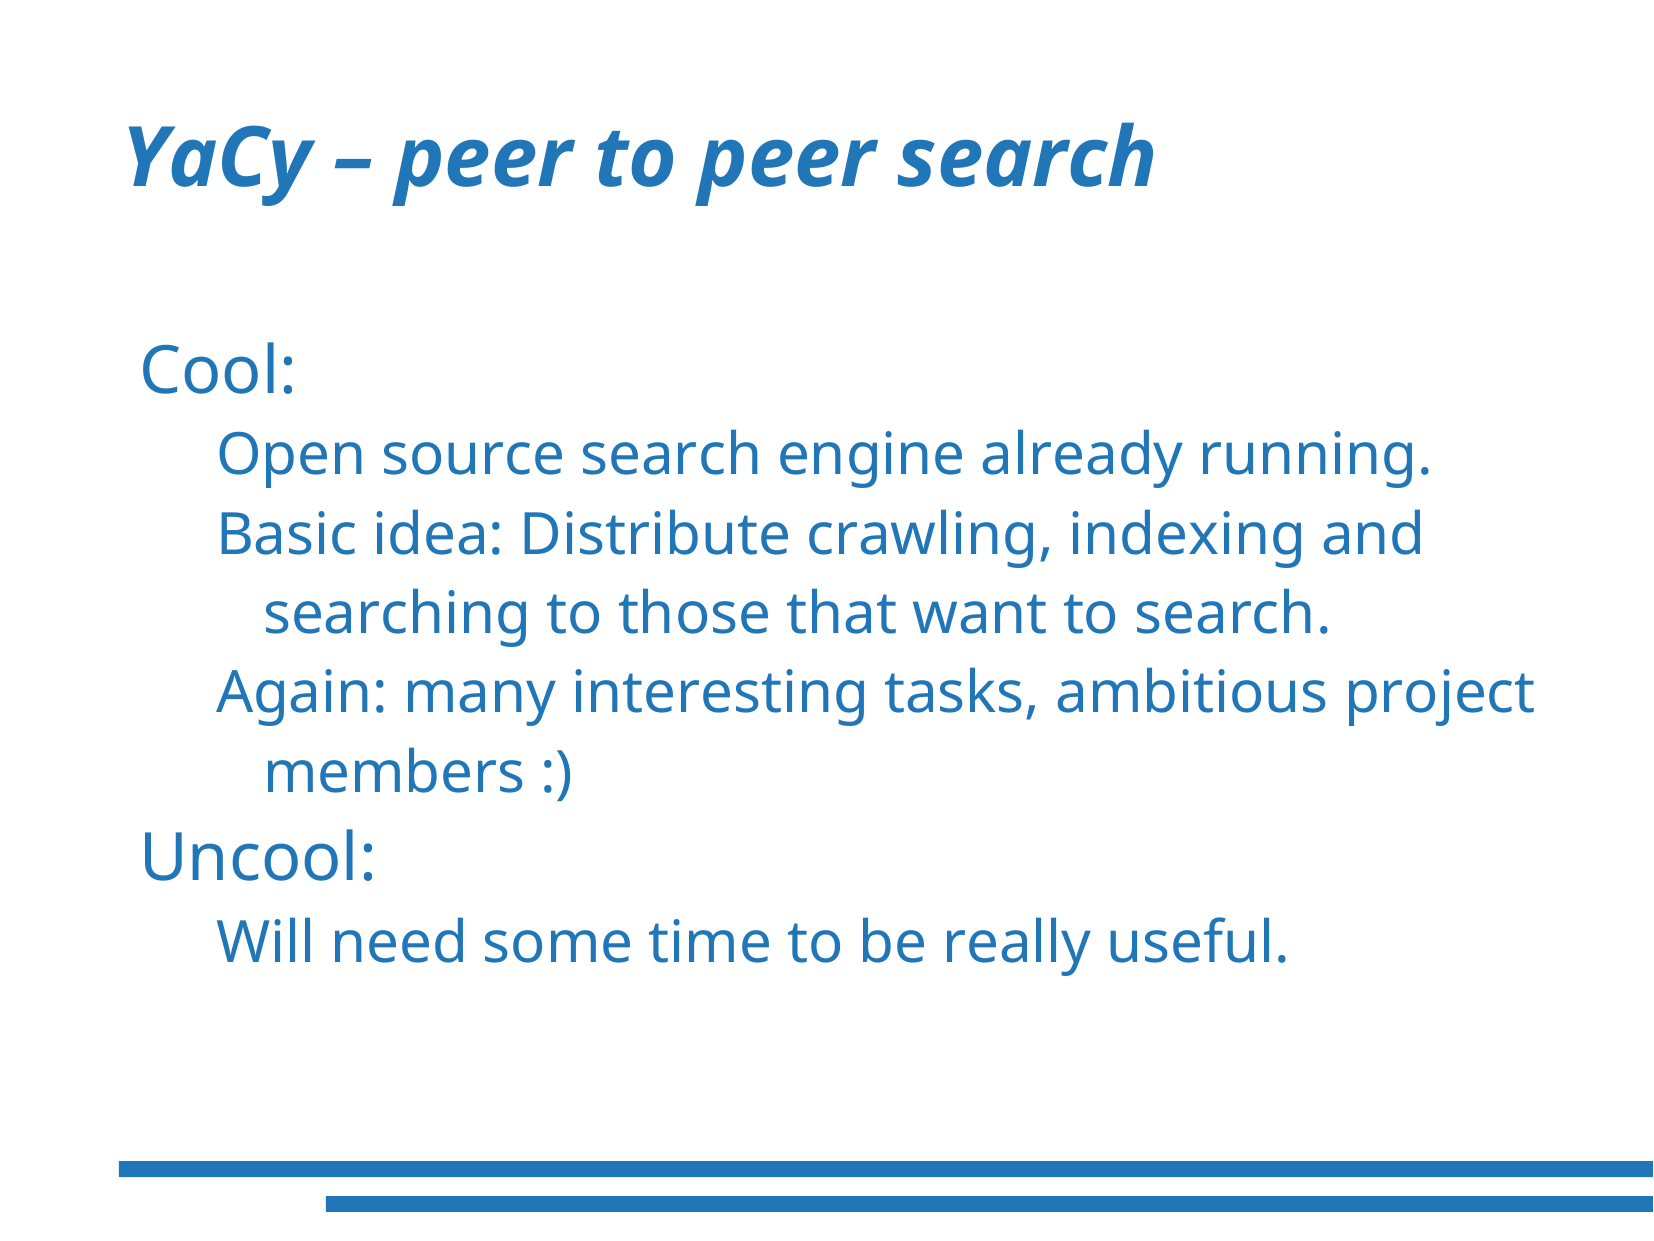

# YaCy – peer to peer search
Cool:
Open source search engine already running.
Basic idea: Distribute crawling, indexing and searching to those that want to search.
Again: many interesting tasks, ambitious project members :)
Uncool:
Will need some time to be really useful.